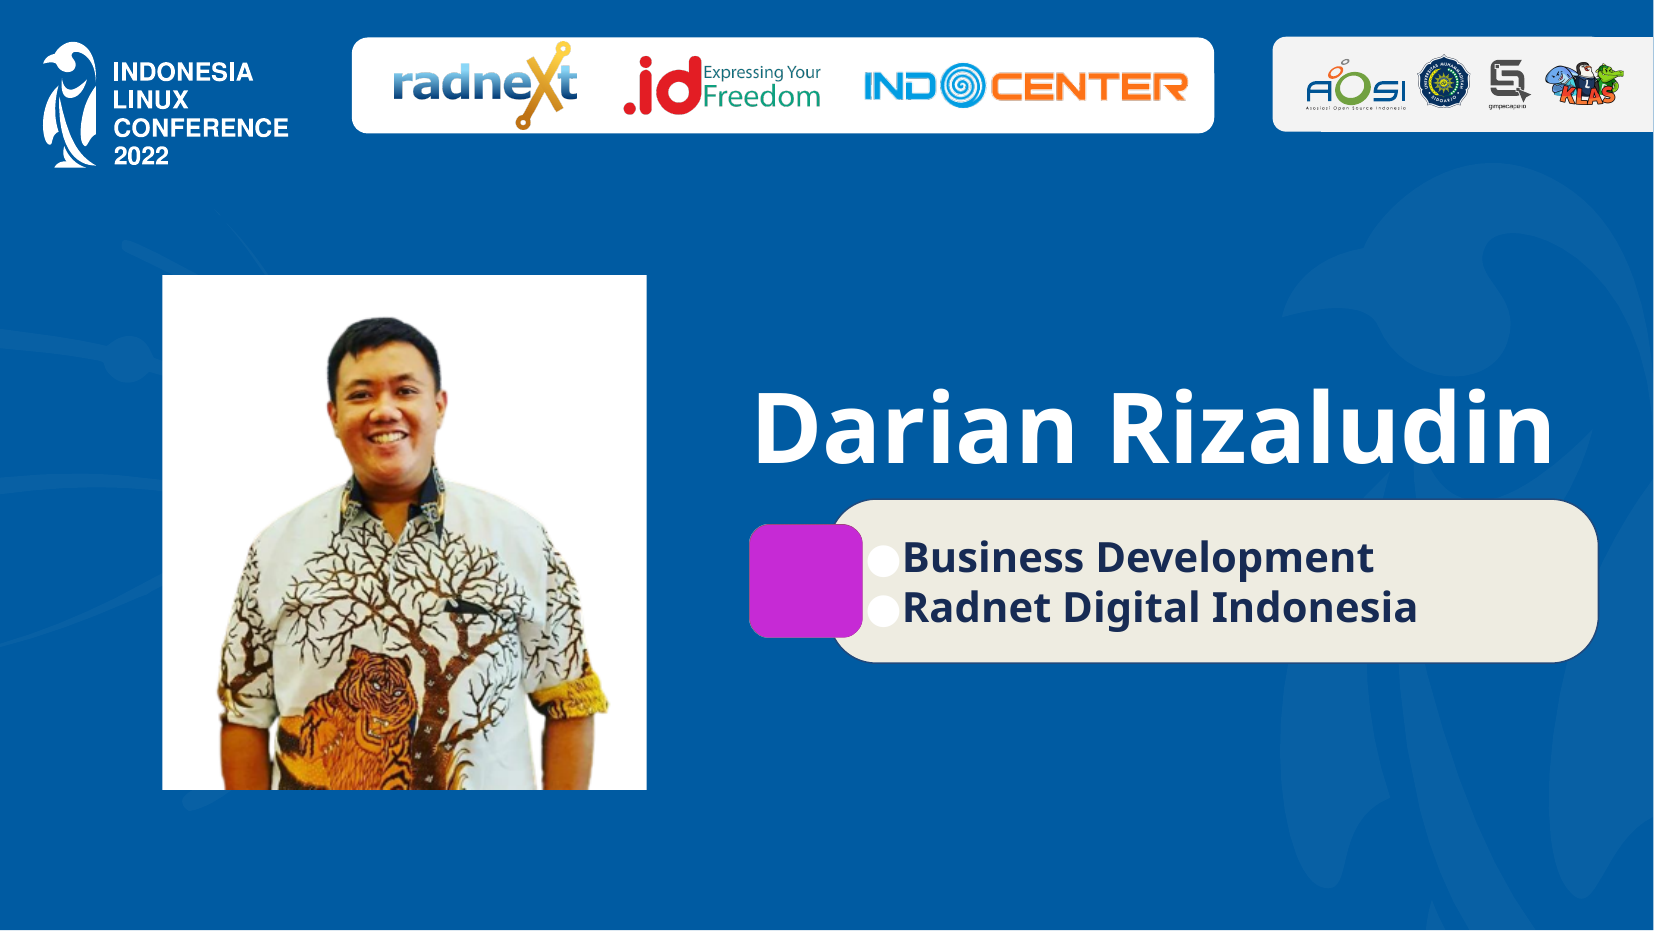

Darian Rizaludin
Business Development
Radnet Digital Indonesia